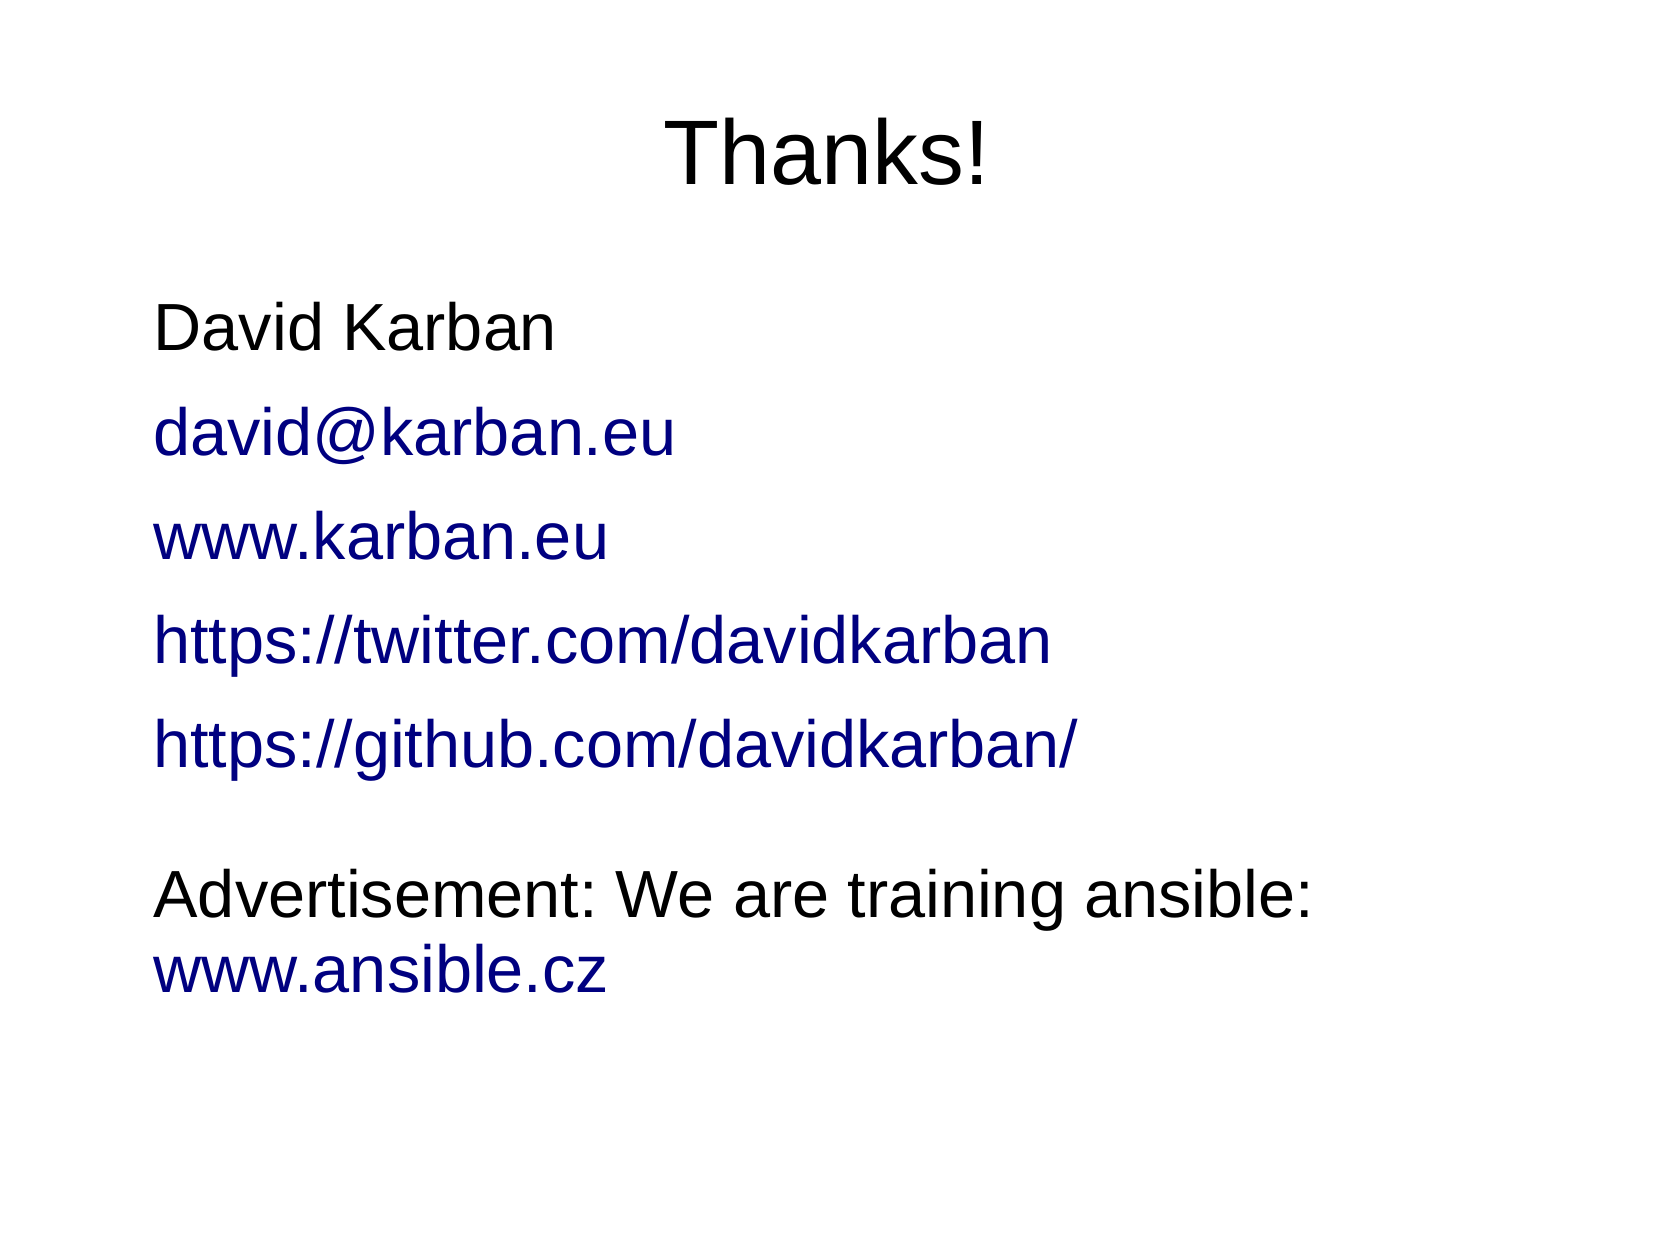

# Thanks!
David Karban
david@karban.eu
www.karban.eu
https://twitter.com/davidkarban
https://github.com/davidkarban/
Advertisement: We are training ansible: www.ansible.cz